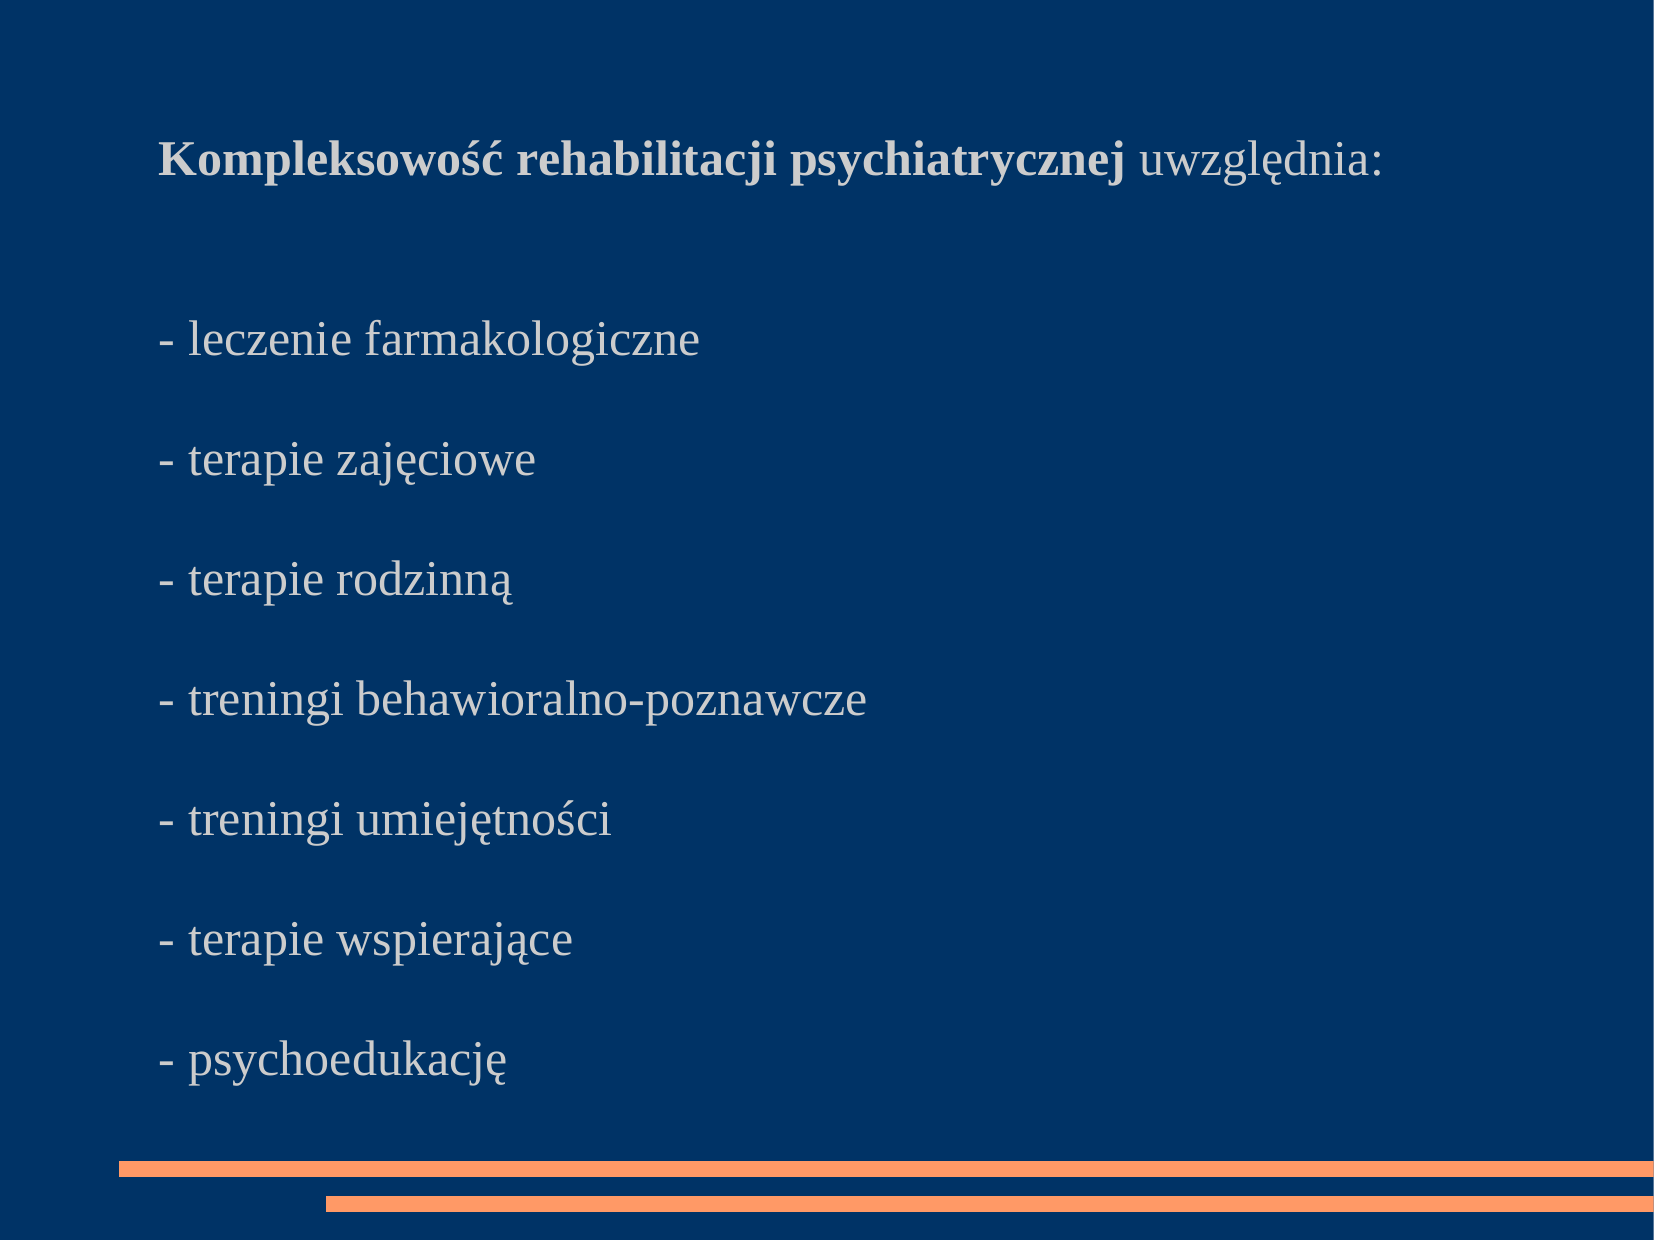

# Kompleksowość rehabilitacji psychiatrycznej uwzględnia:
- leczenie farmakologiczne
- terapie zajęciowe
- terapie rodzinną
- treningi behawioralno-poznawcze
- treningi umiejętności
- terapie wspierające
- psychoedukację